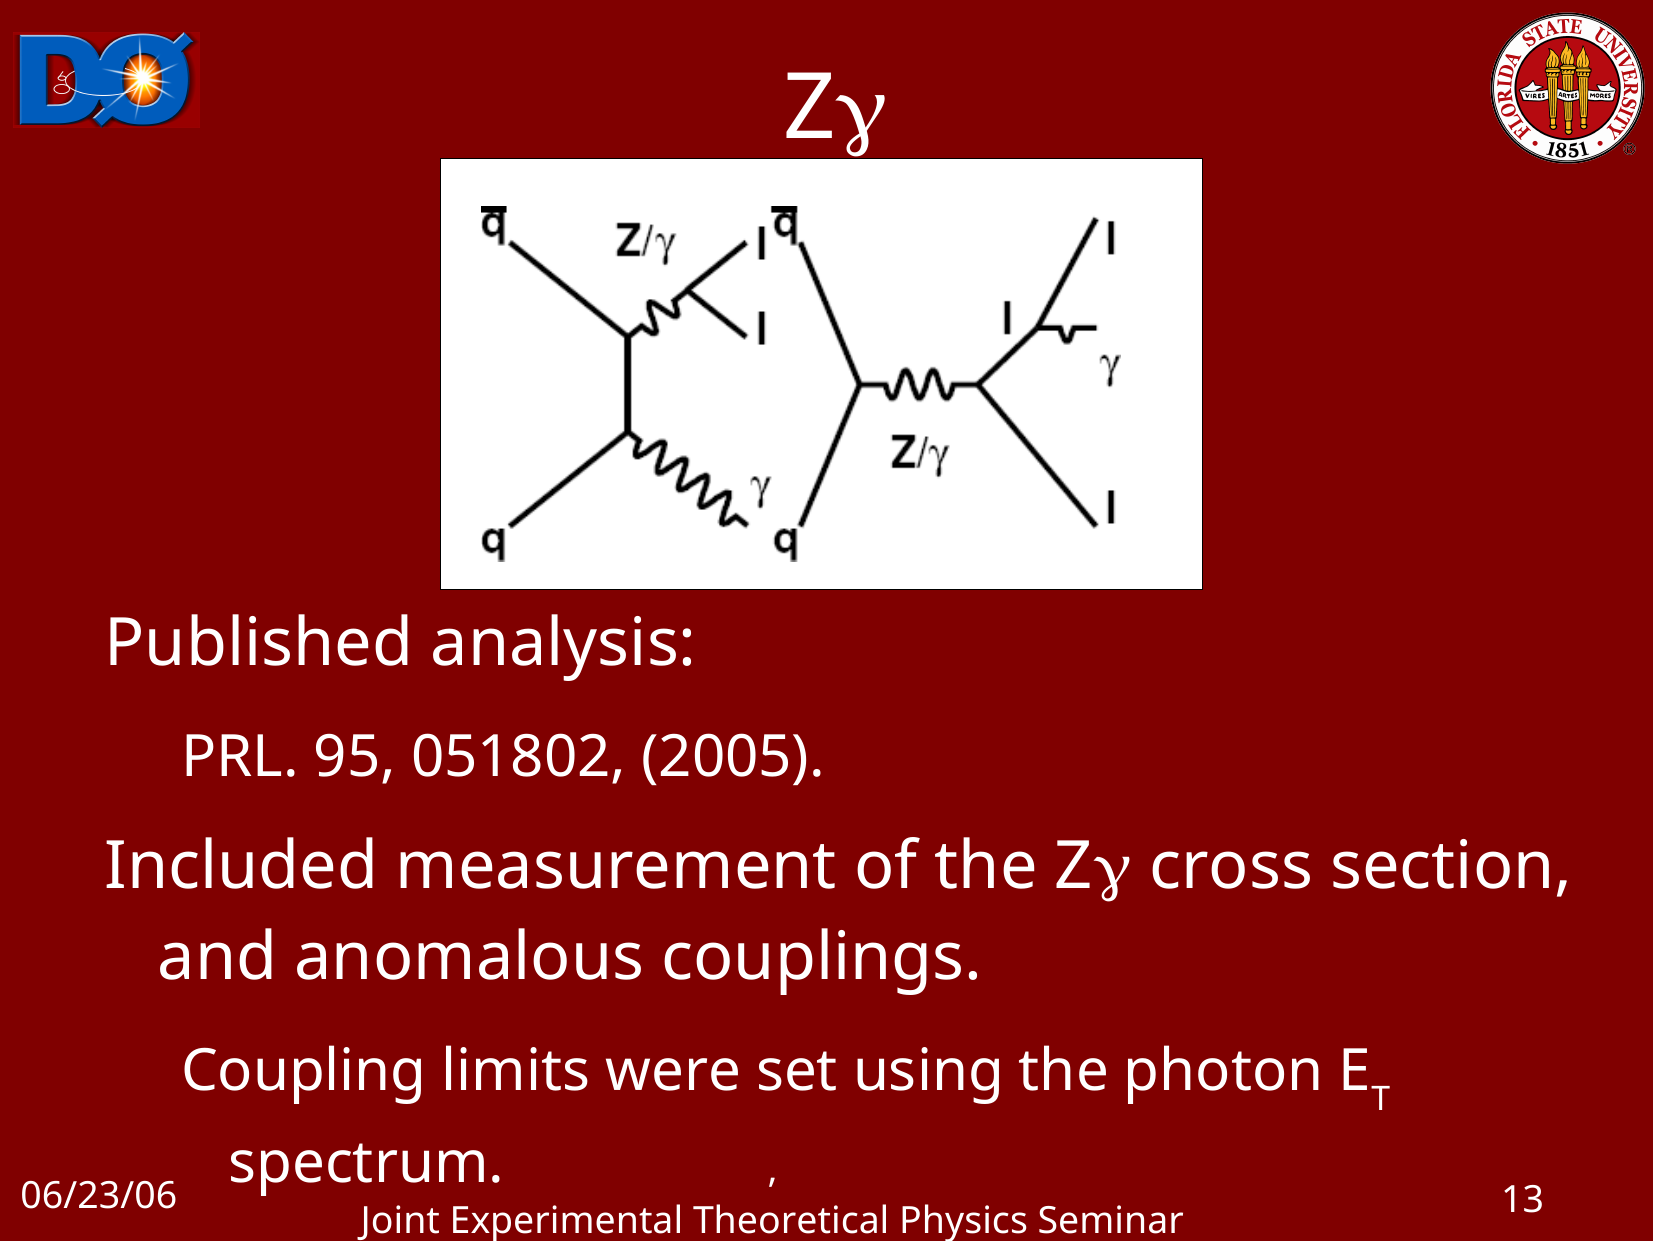

# Zg
Published analysis:
PRL. 95, 051802, (2005).
Included measurement of the Zg cross section, and anomalous couplings.
Coupling limits were set using the photon ET spectrum.